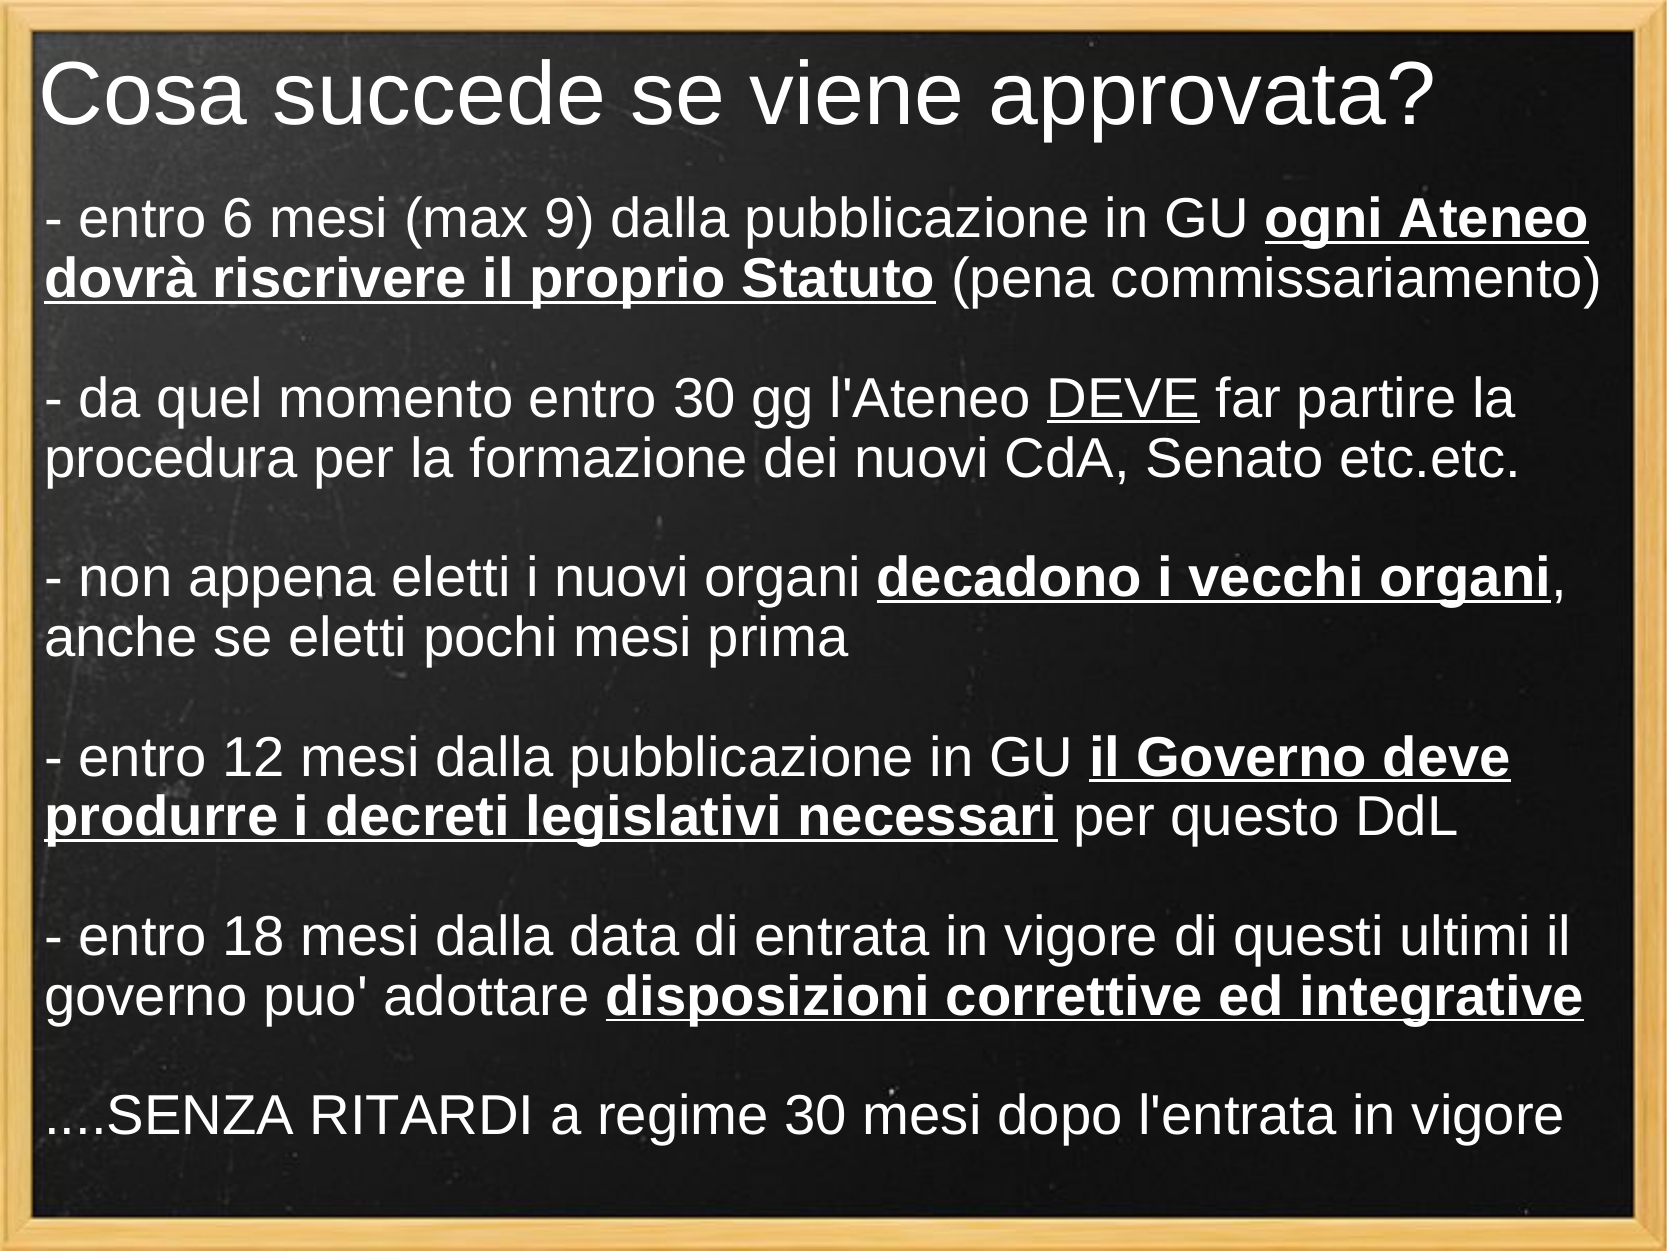

# Cosa succede se viene approvata?
- entro 6 mesi (max 9) dalla pubblicazione in GU ogni Ateneo dovrà riscrivere il proprio Statuto (pena commissariamento)
- da quel momento entro 30 gg l'Ateneo DEVE far partire la procedura per la formazione dei nuovi CdA, Senato etc.etc.
- non appena eletti i nuovi organi decadono i vecchi organi, anche se eletti pochi mesi prima
- entro 12 mesi dalla pubblicazione in GU il Governo deve produrre i decreti legislativi necessari per questo DdL
- entro 18 mesi dalla data di entrata in vigore di questi ultimi il governo puo' adottare disposizioni correttive ed integrative
....SENZA RITARDI a regime 30 mesi dopo l'entrata in vigore